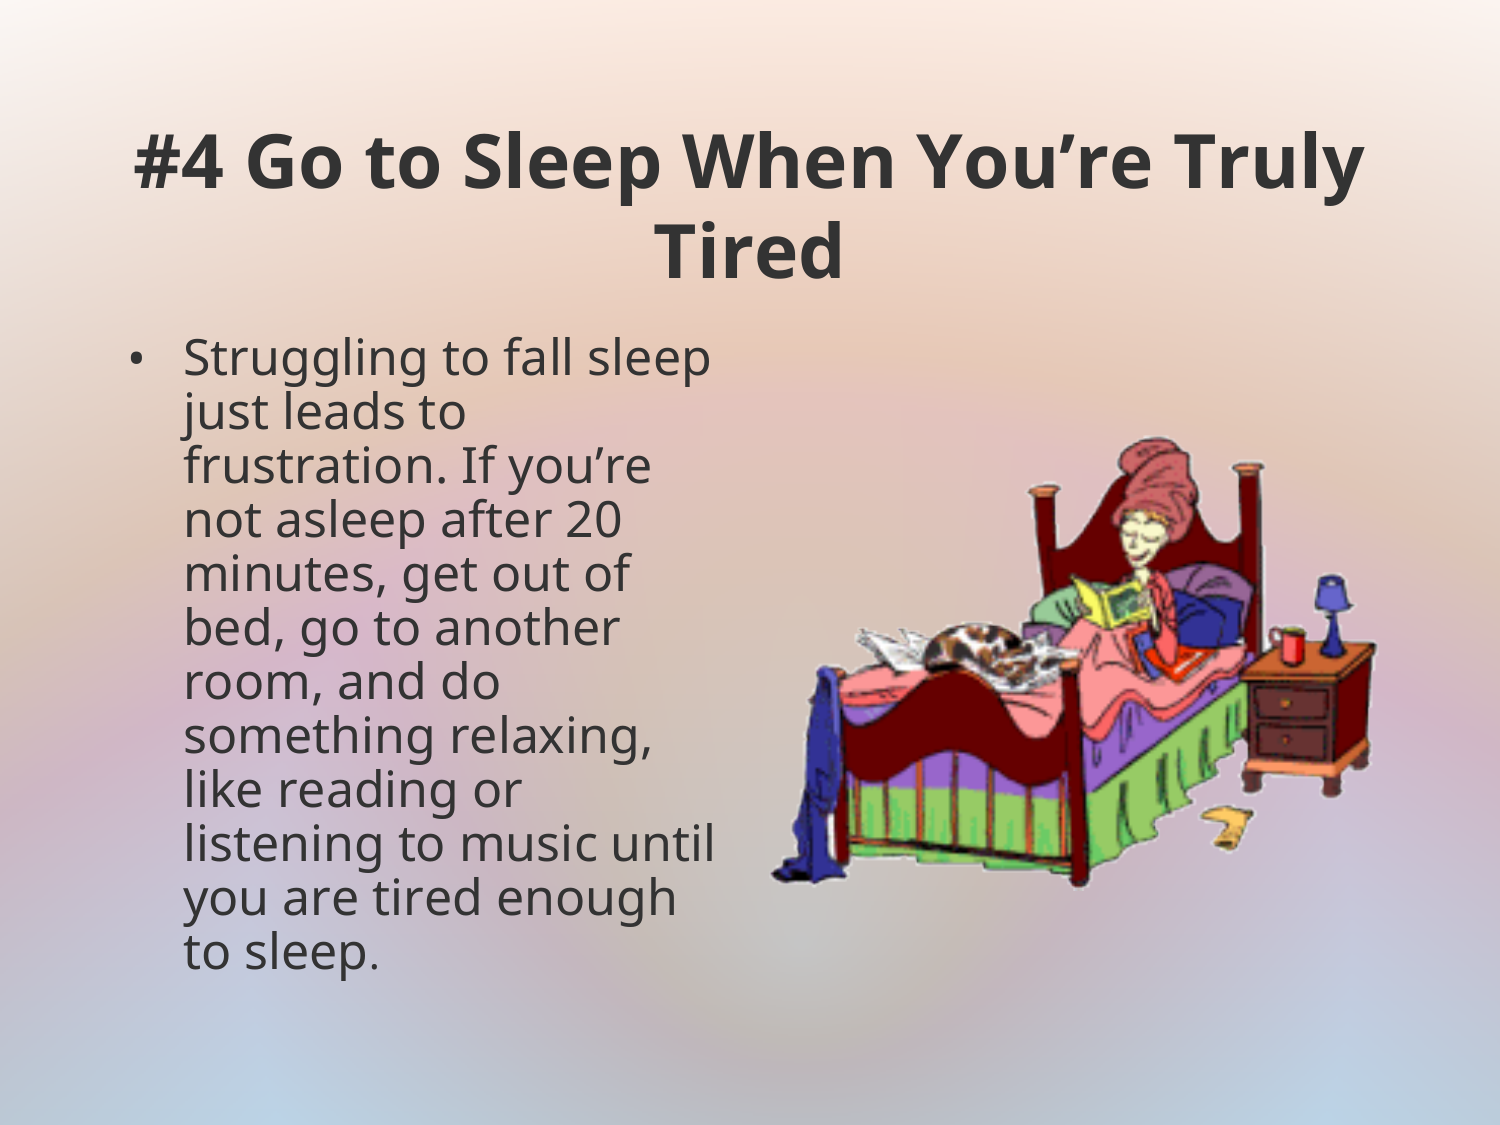

# #4 Go to Sleep When You’re Truly Tired
Struggling to fall sleep just leads to frustration. If you’re not asleep after 20 minutes, get out of bed, go to another room, and do something relaxing, like reading or listening to music until you are tired enough to sleep.